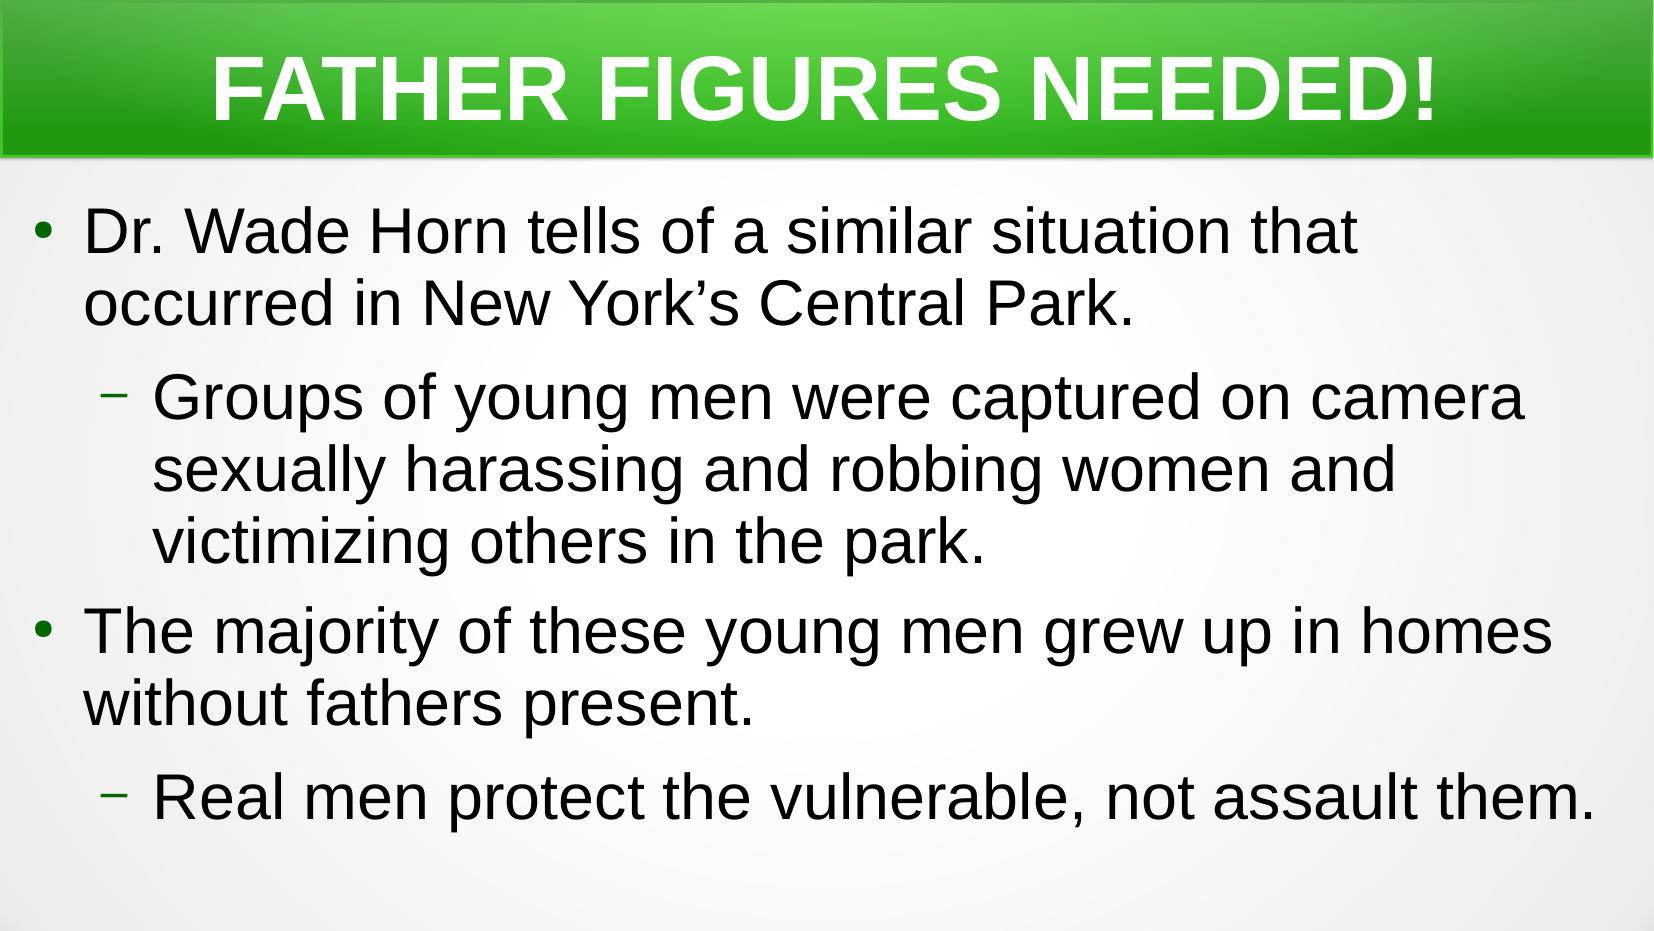

# FATHER FIGURES NEEDED!
Dr. Wade Horn tells of a similar situation that occurred in New York’s Central Park.
Groups of young men were captured on camera sexually harassing and robbing women and victimizing others in the park.
The majority of these young men grew up in homes without fathers present.
Real men protect the vulnerable, not assault them.